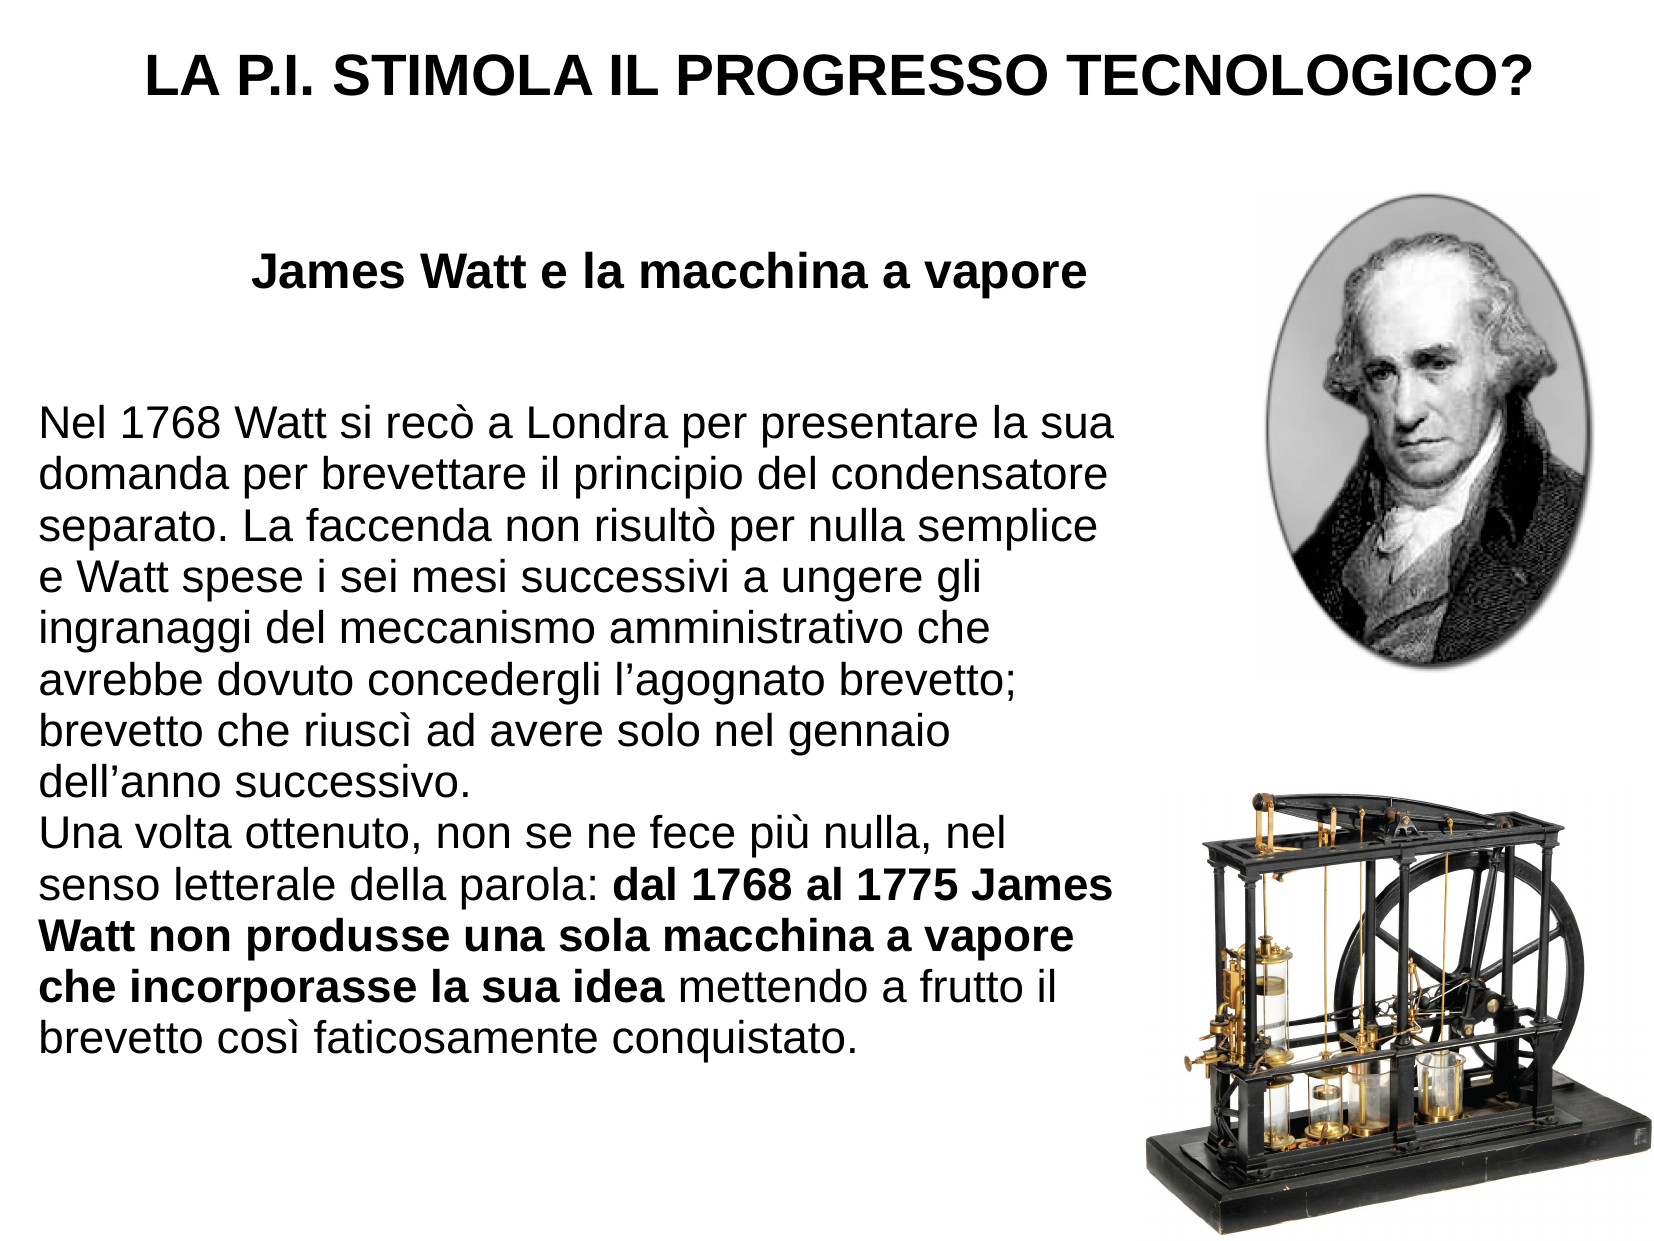

LA P.I. STIMOLA IL PROGRESSO TECNOLOGICO?
James Watt e la macchina a vapore
Nel 1768 Watt si recò a Londra per presentare la sua domanda per brevettare il principio del condensatore separato. La faccenda non risultò per nulla semplice e Watt spese i sei mesi successivi a ungere gli ingranaggi del meccanismo amministrativo che avrebbe dovuto concedergli l’agognato brevetto; brevetto che riuscì ad avere solo nel gennaio dell’anno successivo.
Una volta ottenuto, non se ne fece più nulla, nel senso letterale della parola: dal 1768 al 1775 James Watt non produsse una sola macchina a vapore che incorporasse la sua idea mettendo a frutto il brevetto così faticosamente conquistato.